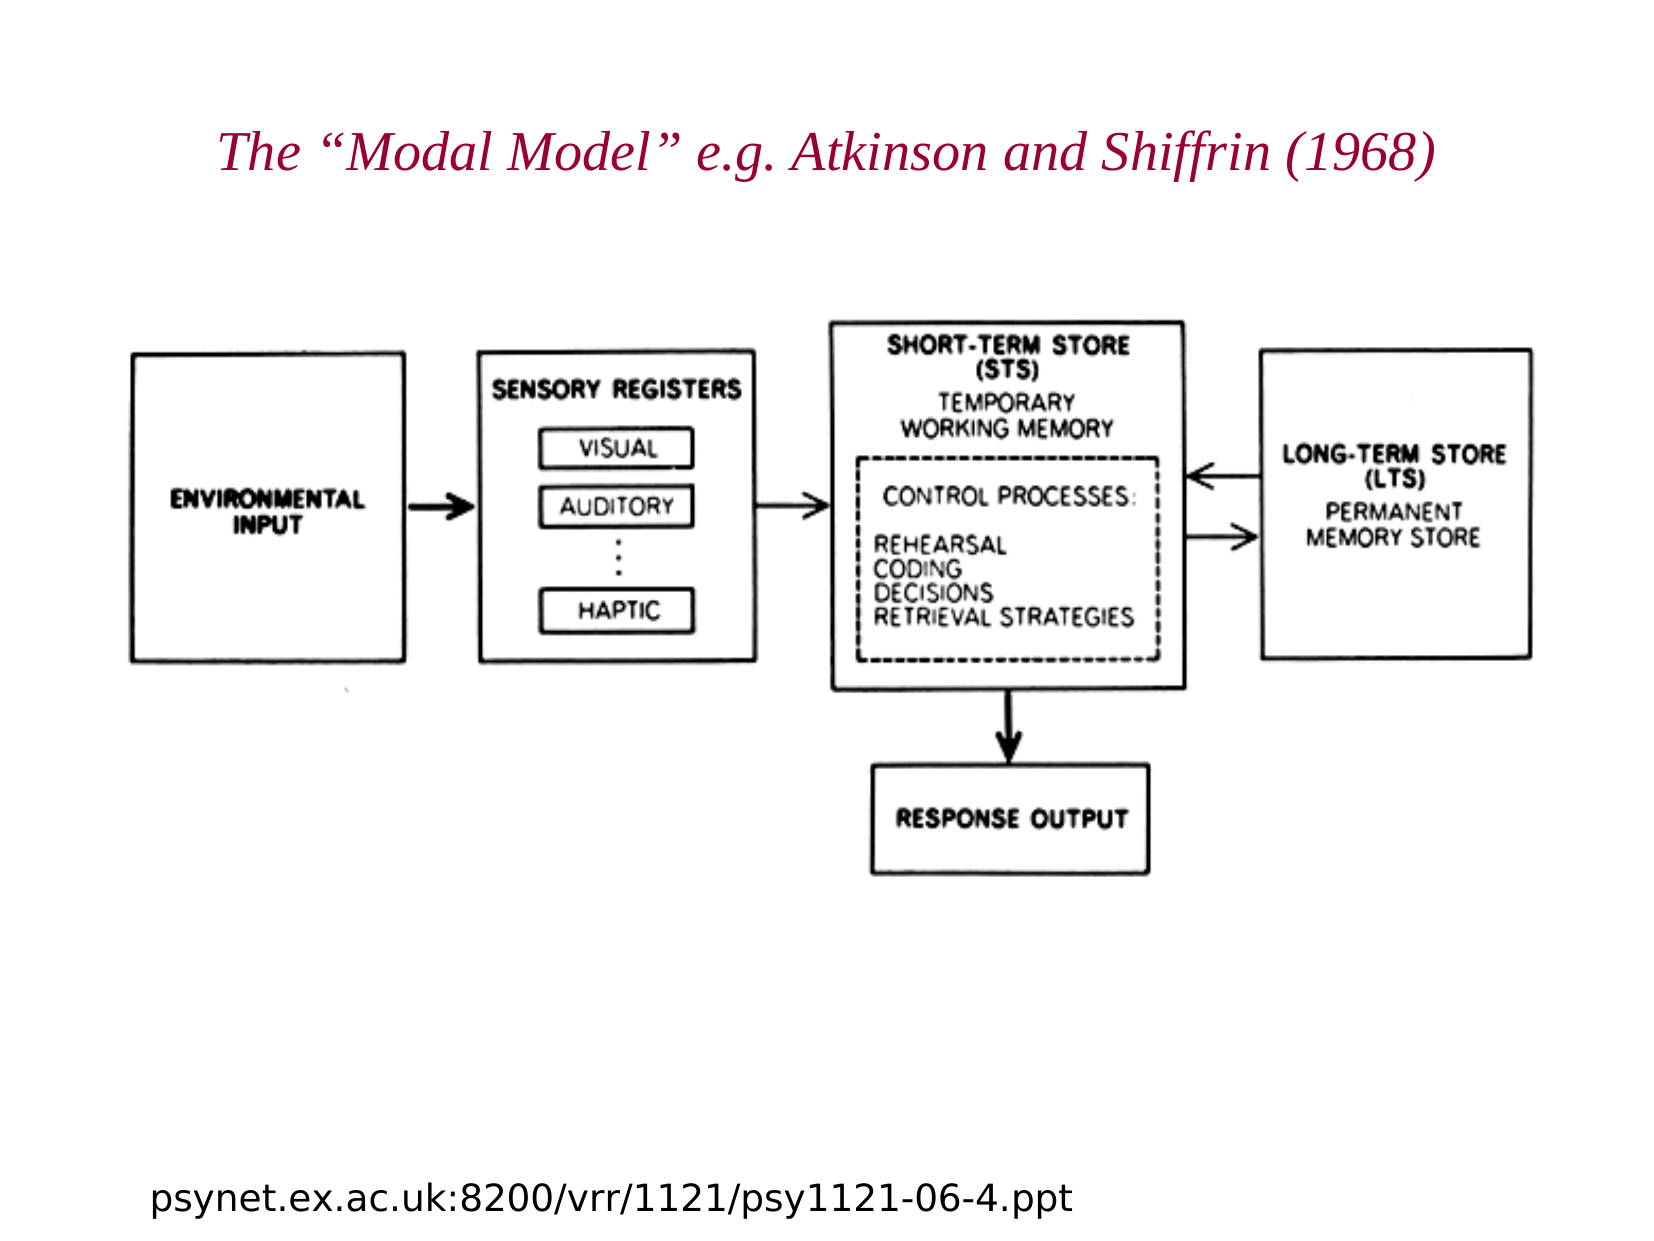

The “Modal Model” e.g. Atkinson and Shiffrin (1968)
# psynet.ex.ac.uk:8200/vrr/1121/psy1121-06-4.ppt